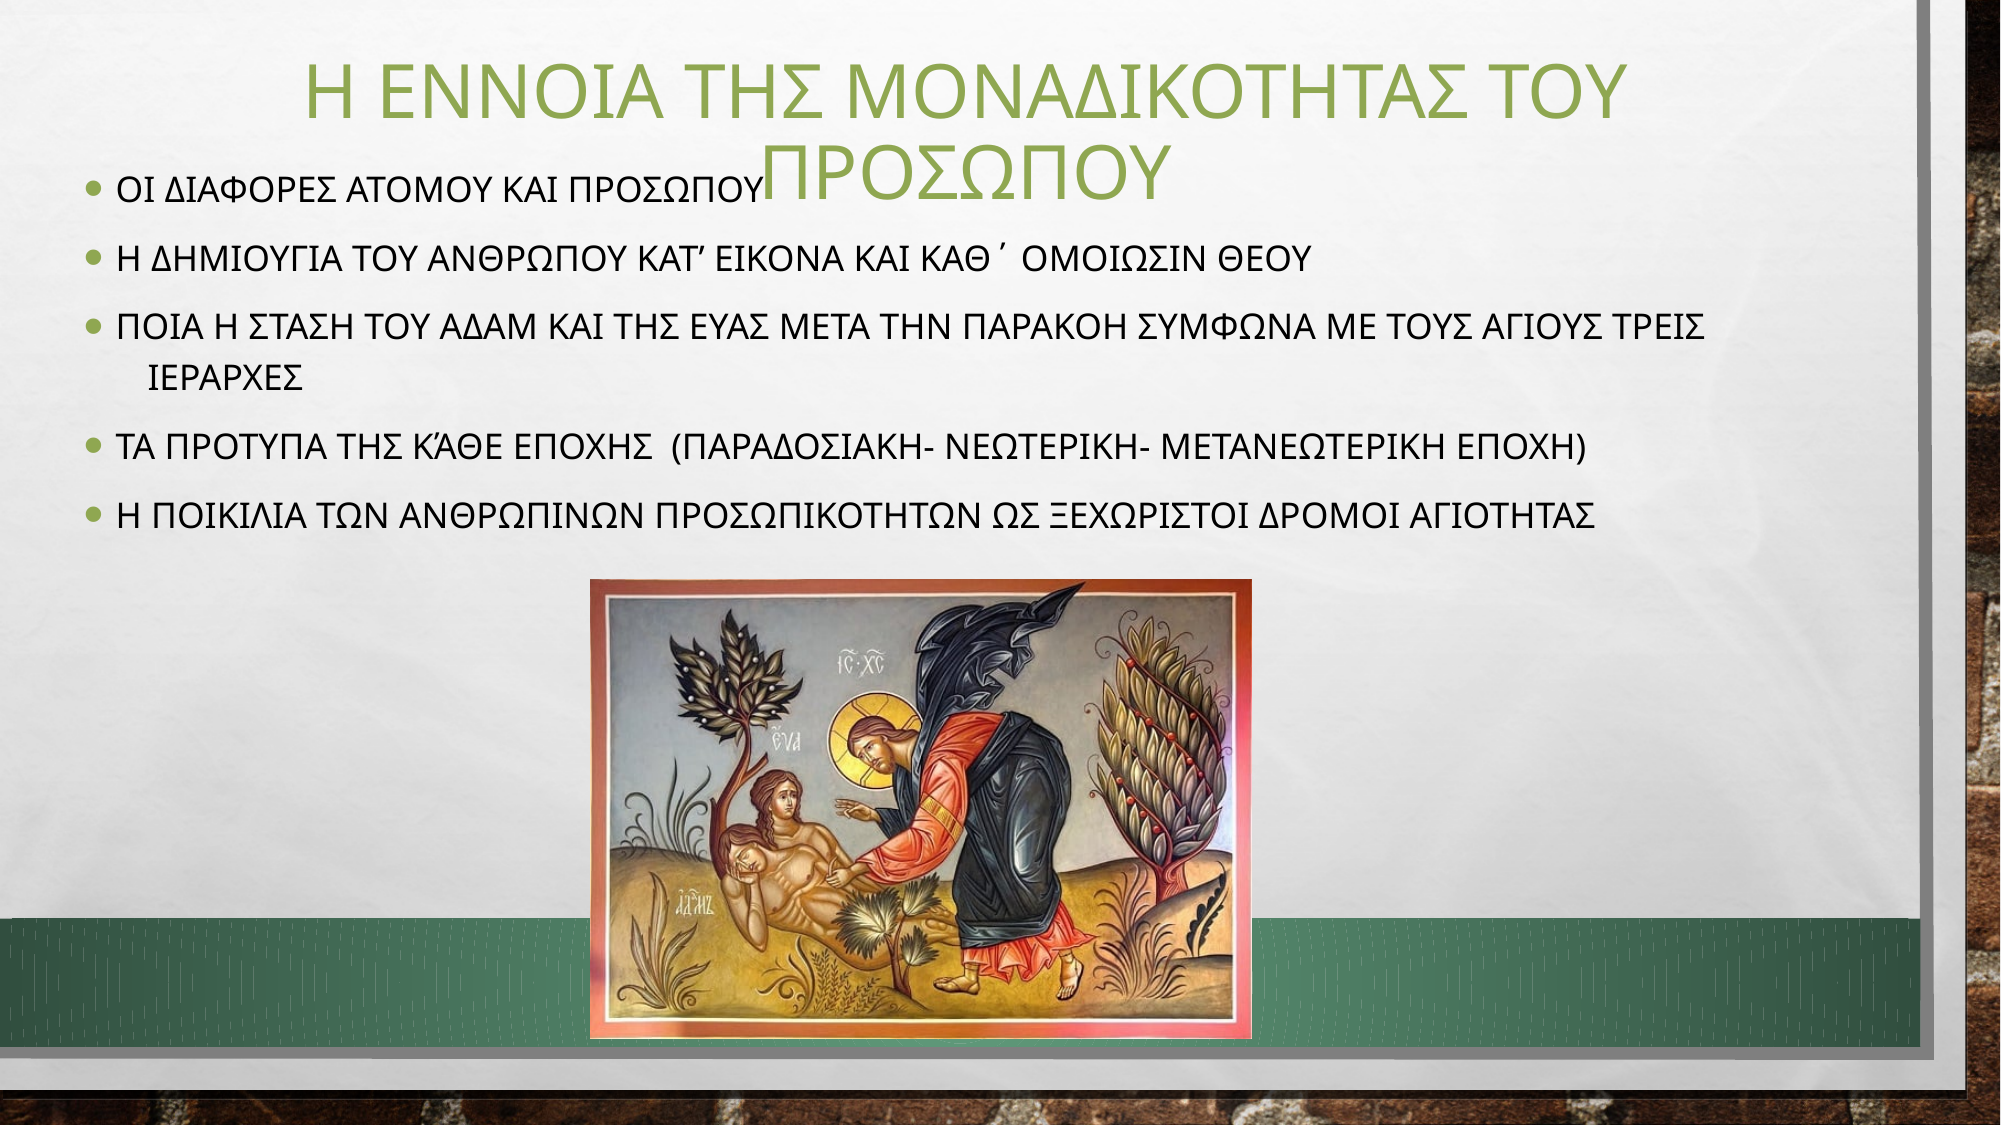

# Η εννοια της μοναδικοτητασ του προσωπου
Οι διαφορεσ ατομου και προσωπου
Η δημιουγια του ανθρωπου κατ’ εικονα και καθ΄ ομοιωσιν θεου
Ποια η σταση του αδαμ και της ευασ μετα την παρακοη συμφωνα με τους αγιουσ τρεισ ιεραρχεσ
Τα προτυπα της κάθε εποχησ (παραδοσιακη- νεωτερικη- μετανεωτερικη εποχη)
Η ποικιλια των ανθρωπινων προσωπικοτητων ως ξεχωριστοι δρομοι αγιοτητασ